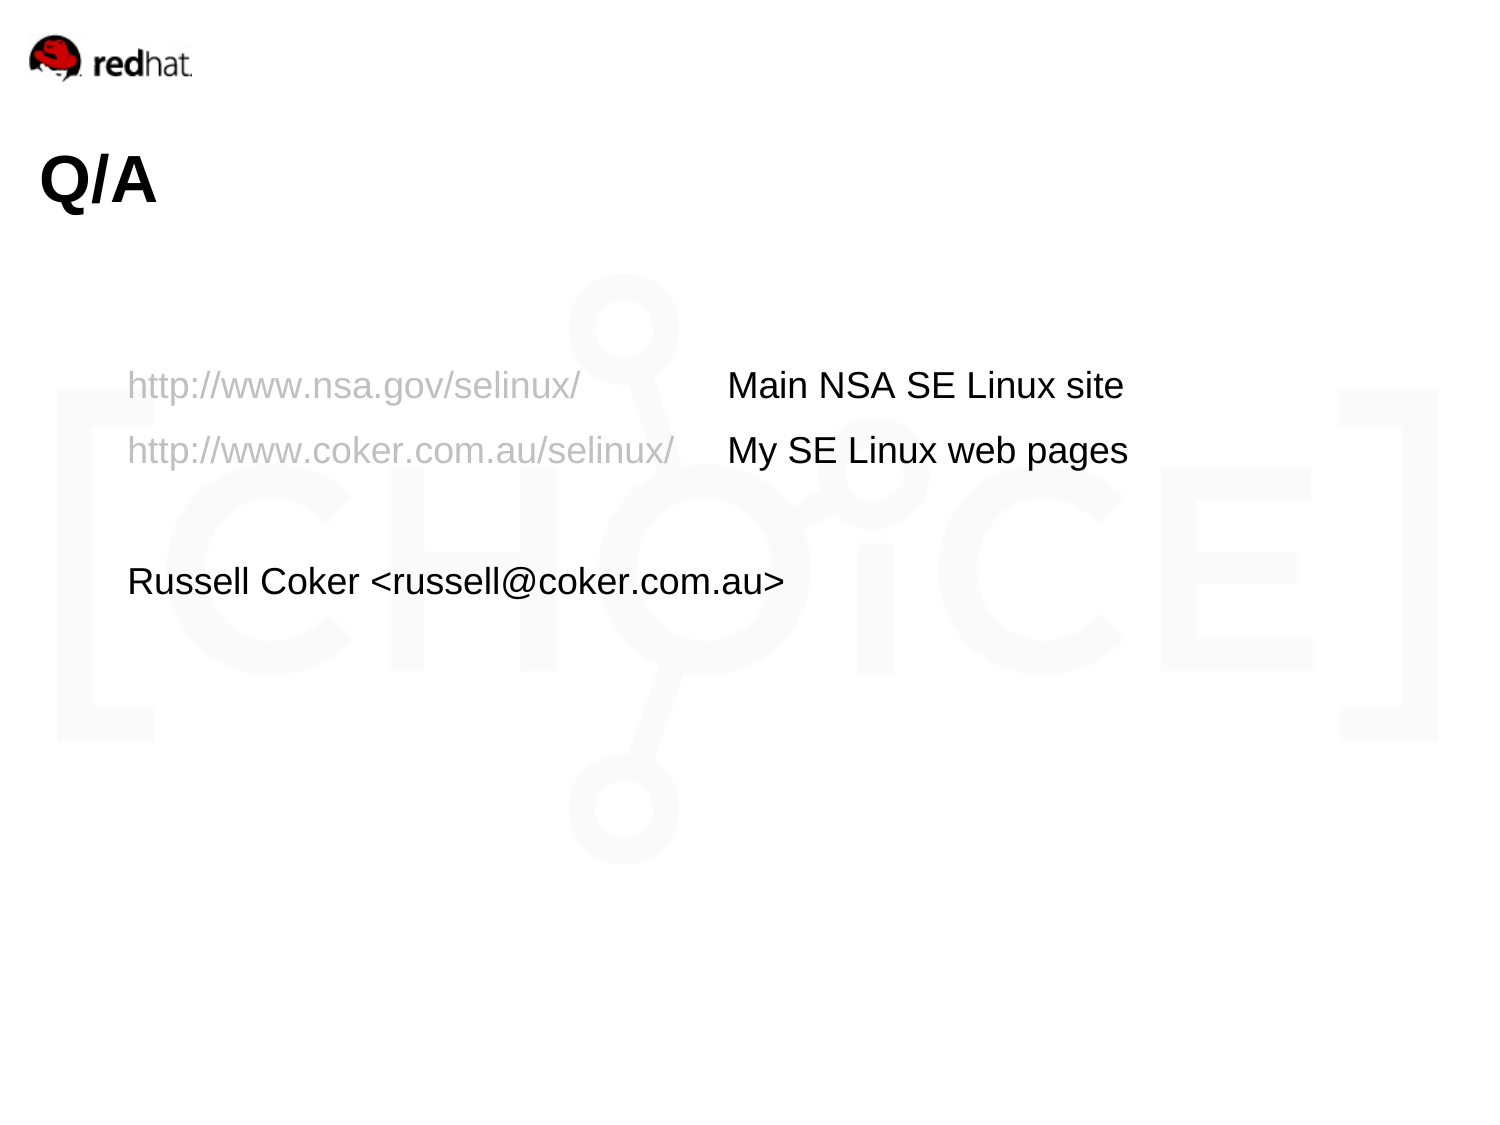

# Q/A
http://www.nsa.gov/selinux/	Main NSA SE Linux site
http://www.coker.com.au/selinux/	My SE Linux web pages
Russell Coker <russell@coker.com.au>